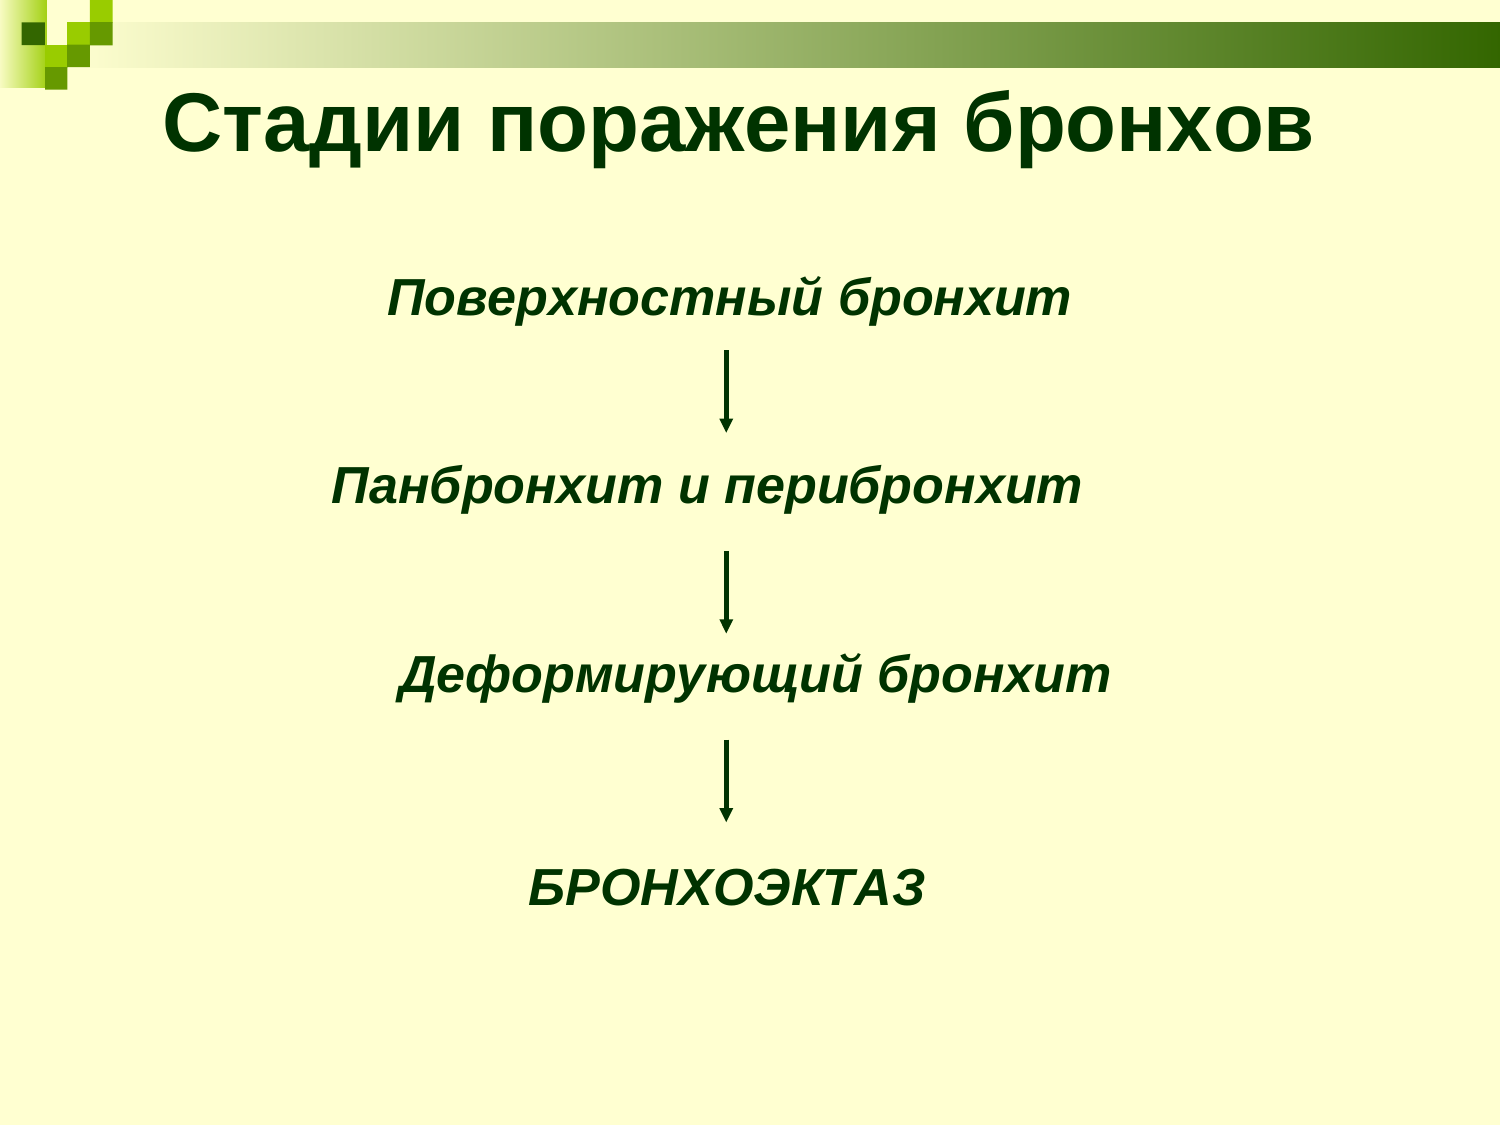

# Стадии поражения бронхов
Поверхностный бронхит
Панбронхит и перибронхит
Деформирующий бронхит
БРОНХОЭКТАЗ